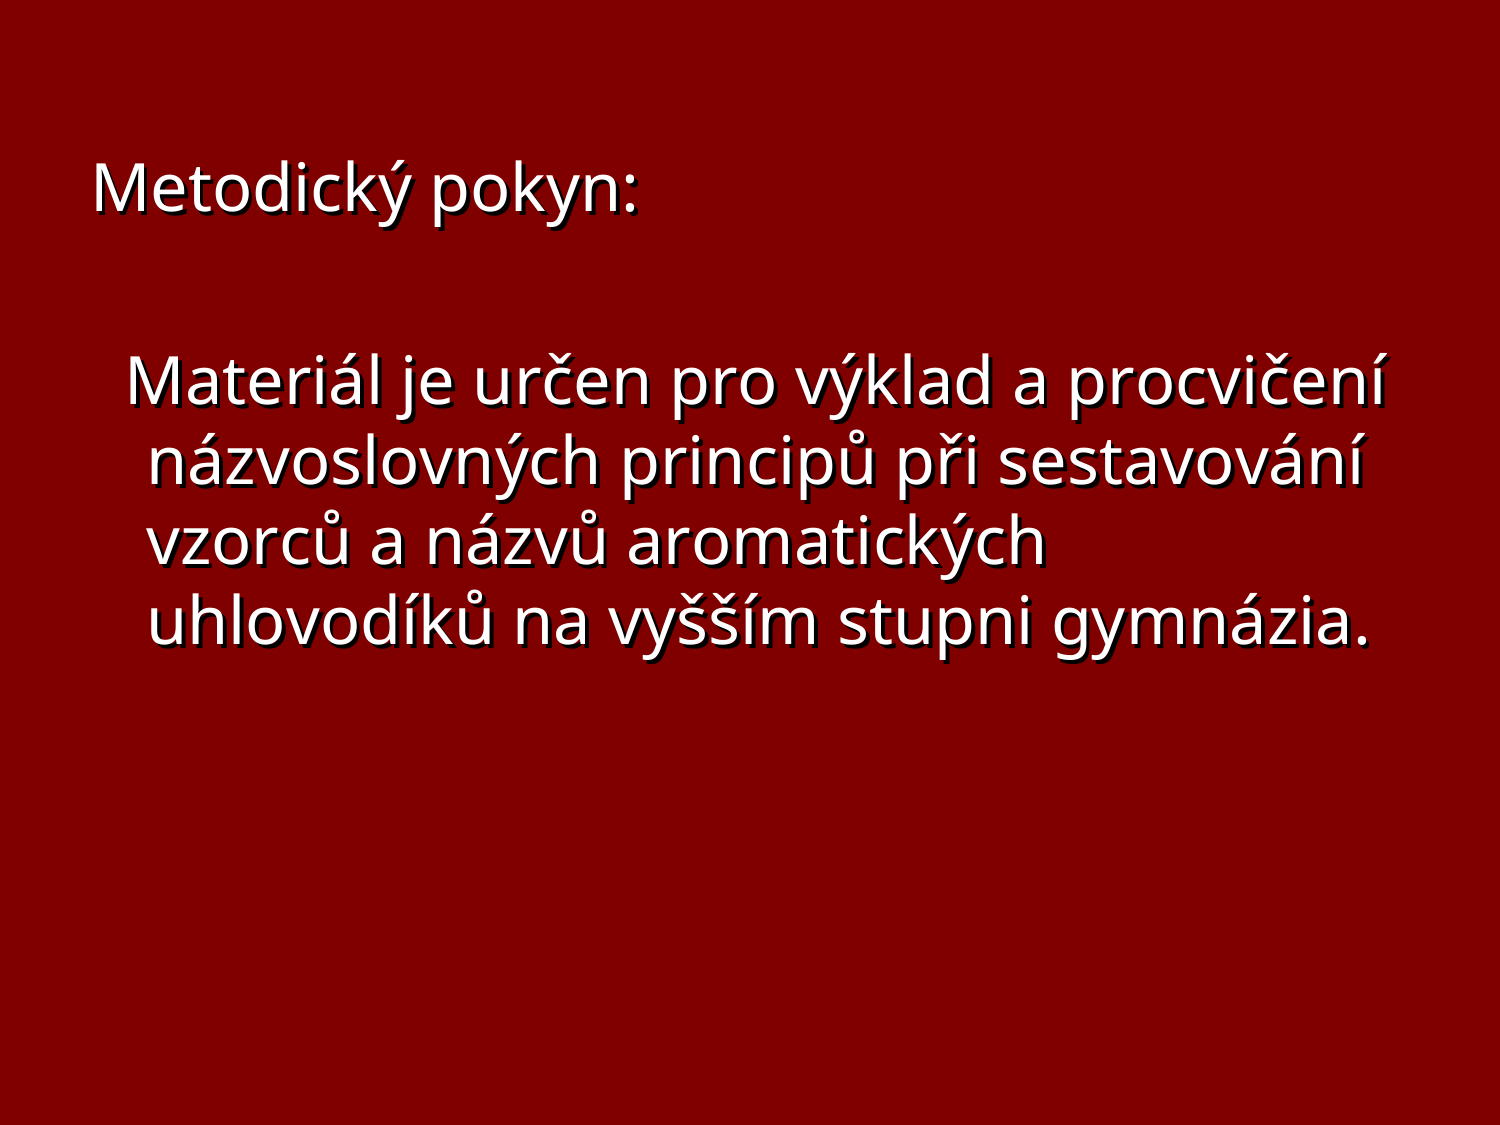

# Metodický pokyn:
 Materiál je určen pro výklad a procvičení názvoslovných principů při sestavování vzorců a názvů aromatických uhlovodíků na vyšším stupni gymnázia.